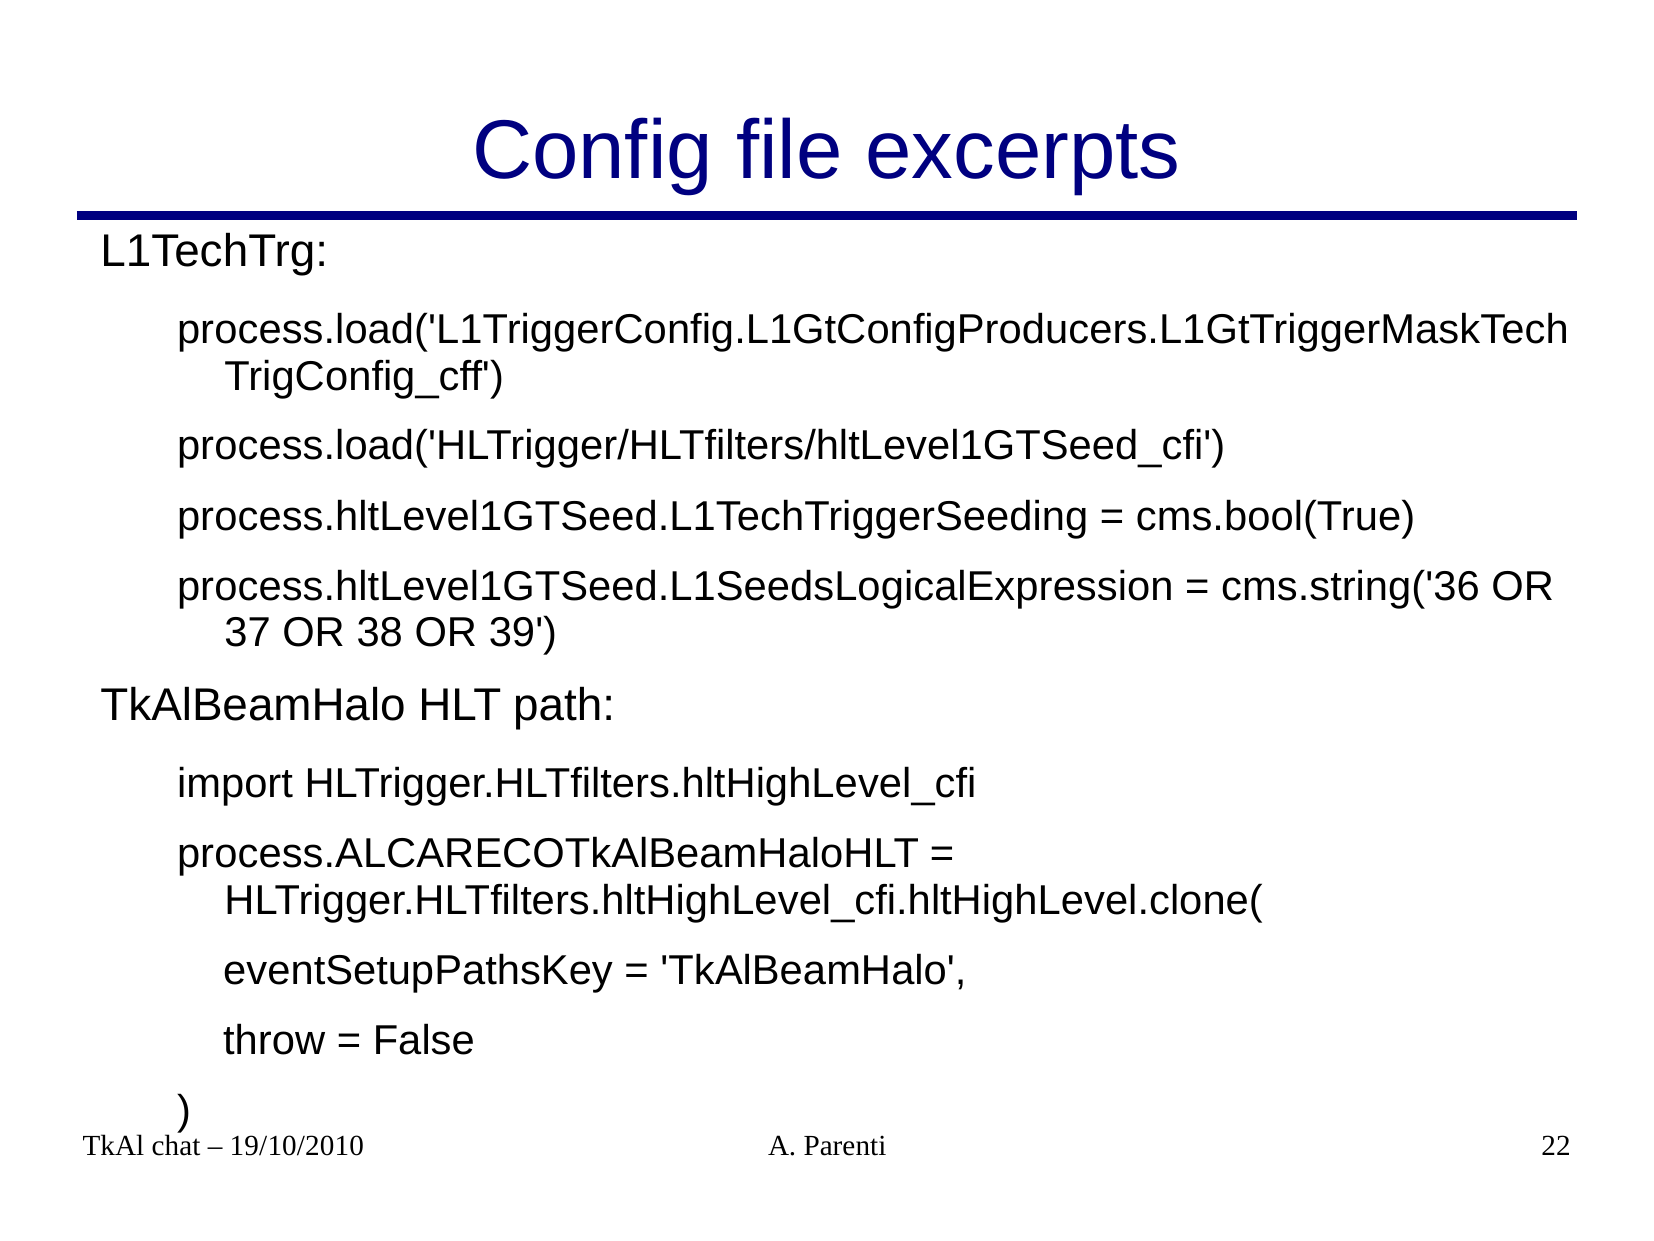

# Config file excerpts
L1TechTrg:
process.load('L1TriggerConfig.L1GtConfigProducers.L1GtTriggerMaskTechTrigConfig_cff')
process.load('HLTrigger/HLTfilters/hltLevel1GTSeed_cfi')
process.hltLevel1GTSeed.L1TechTriggerSeeding = cms.bool(True)
process.hltLevel1GTSeed.L1SeedsLogicalExpression = cms.string('36 OR 37 OR 38 OR 39')
TkAlBeamHalo HLT path:
import HLTrigger.HLTfilters.hltHighLevel_cfi
process.ALCARECOTkAlBeamHaloHLT = HLTrigger.HLTfilters.hltHighLevel_cfi.hltHighLevel.clone(
 eventSetupPathsKey = 'TkAlBeamHalo',
 throw = False
)
22